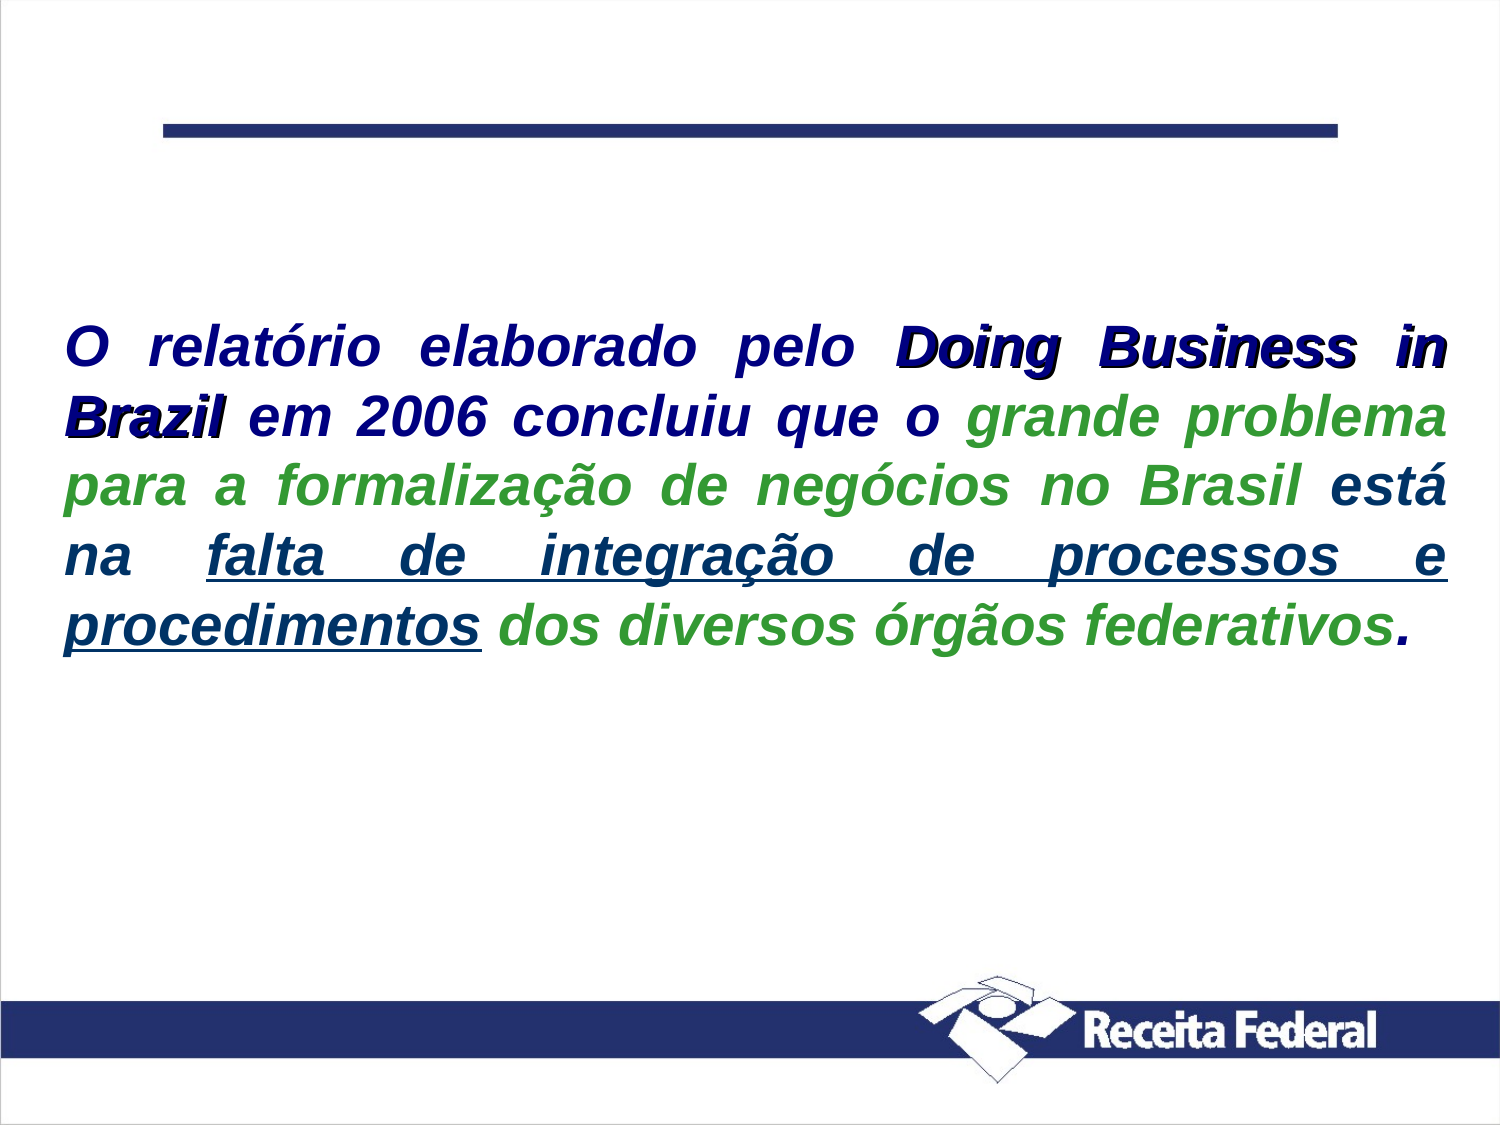

O relatório elaborado pelo Doing Business in Brazil em 2006 concluiu que o grande problema para a formalização de negócios no Brasil está na falta de integração de processos e procedimentos dos diversos órgãos federativos.